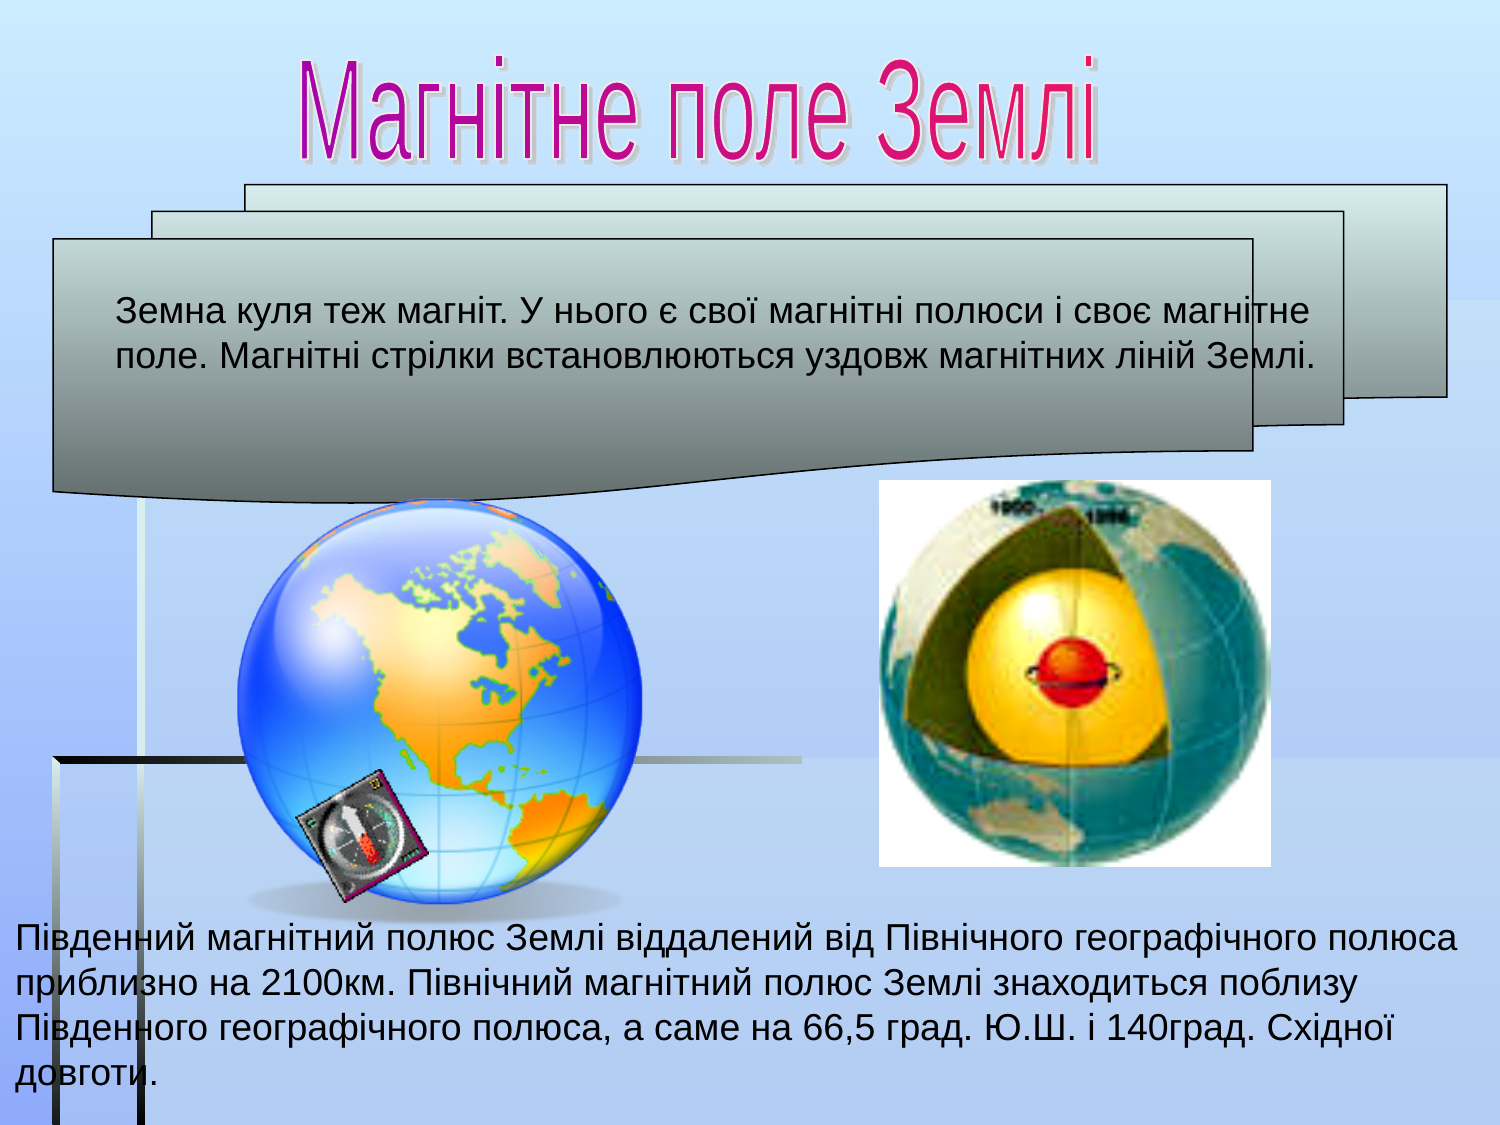

Магнітне поле Землі
Земна куля теж магніт. У нього є свої магнітні полюси і своє магнітне поле. Магнітні стрілки встановлюються уздовж магнітних ліній Землі.
Південний магнітний полюс Землі віддалений від Північного географічного полюса приблизно на 2100км. Північний магнітний полюс Землі знаходиться поблизу Південного географічного полюса, а саме на 66,5 град. Ю.Ш. і 140град. Східної довготи.